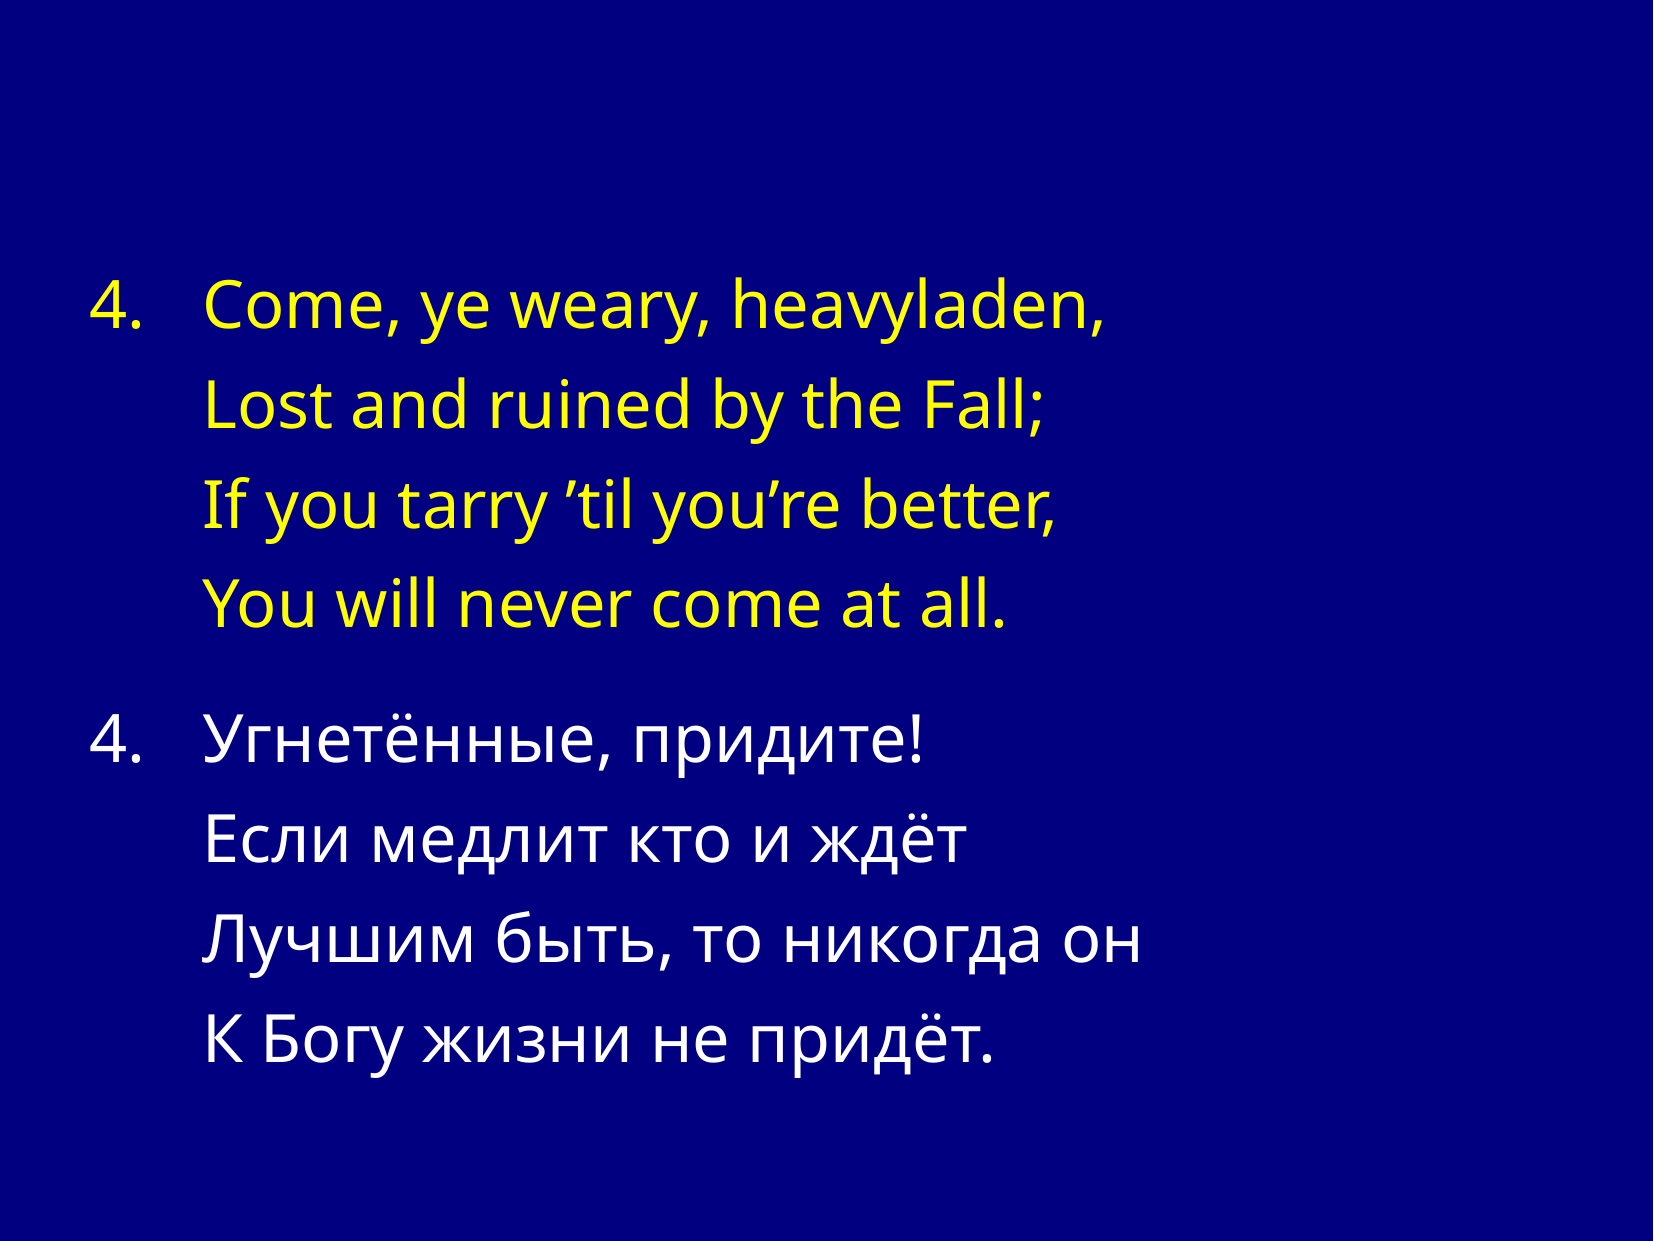

4.	Come, ye weary, heavyladen,
	Lost and ruined by the Fall;
	If you tarry ’til you’re better,
	You will never come at all.
4.	Угнетённые, придите!
	Если медлит кто и ждёт
	Лучшим быть, то никогда он
	К Богу жизни не придёт.